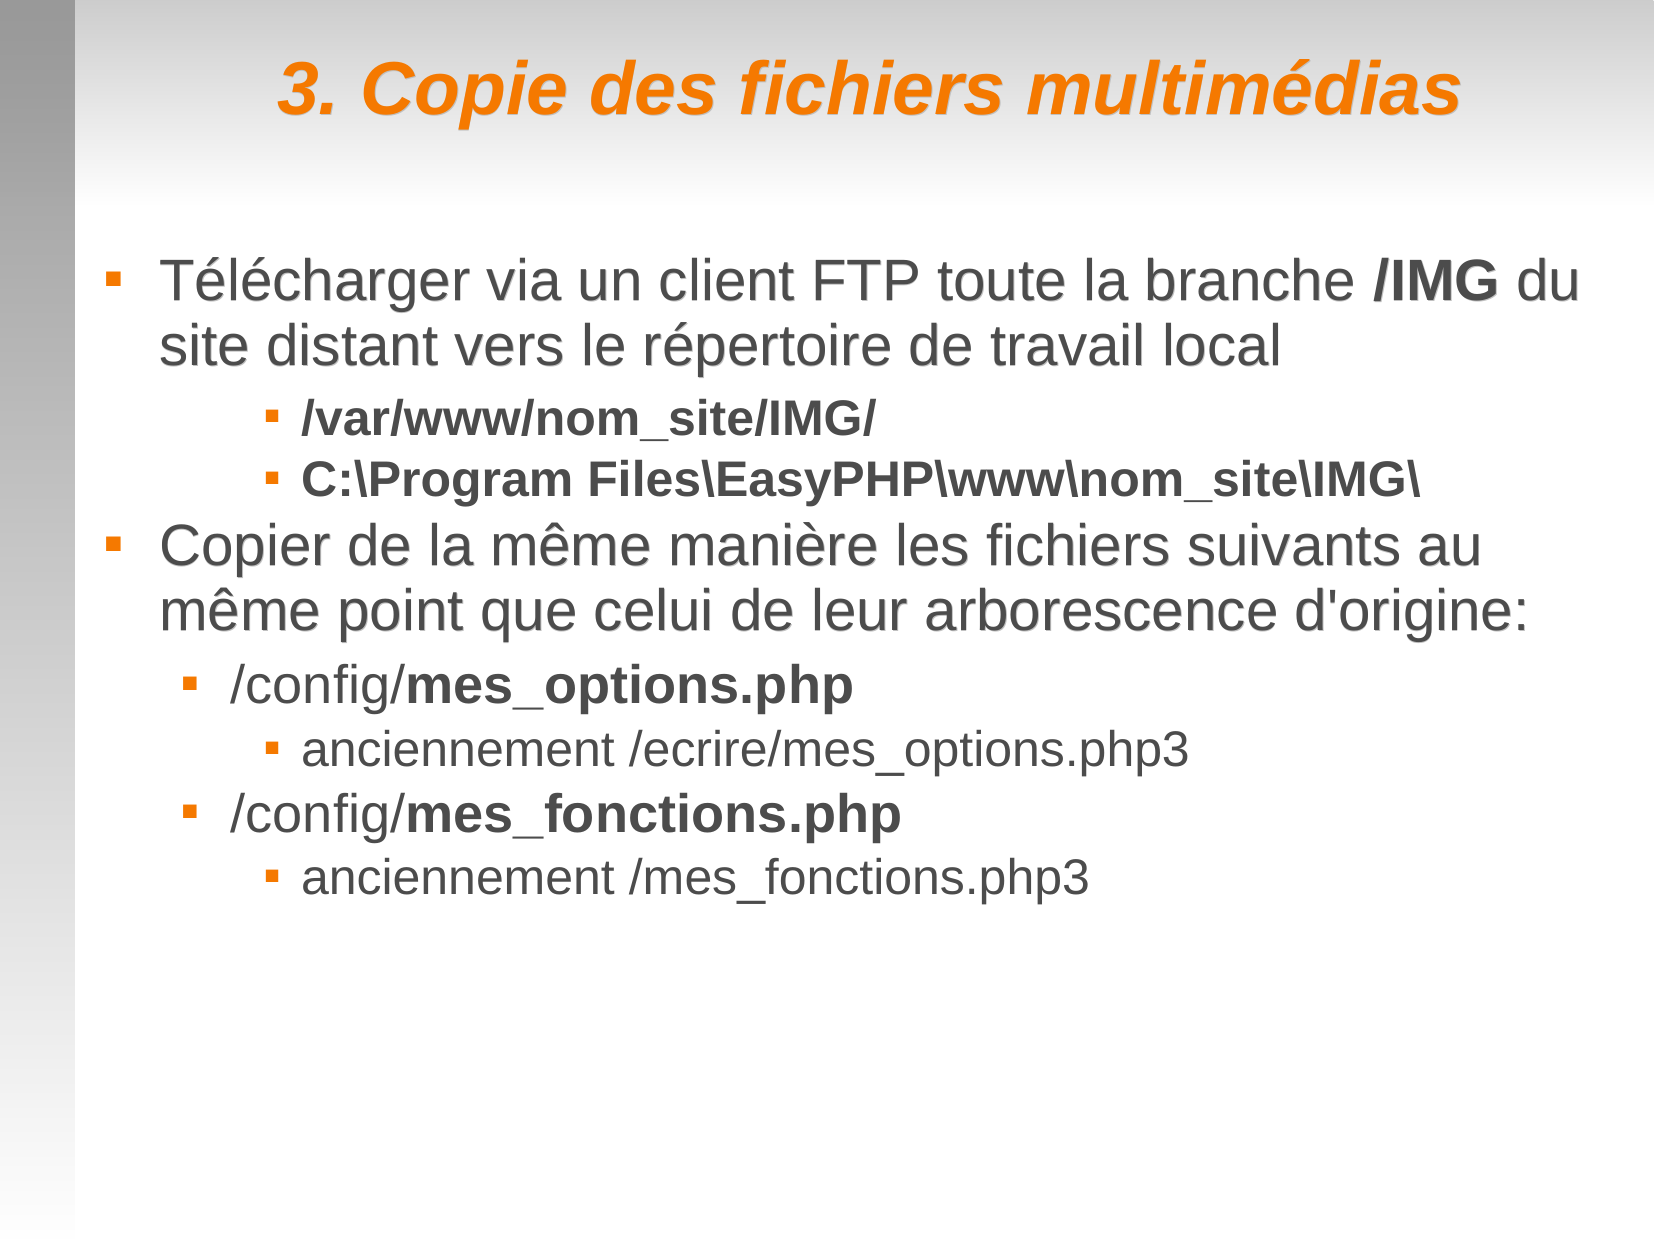

# 3. Copie des fichiers multimédias
Télécharger via un client FTP toute la branche /IMG du site distant vers le répertoire de travail local
/var/www/nom_site/IMG/
C:\Program Files\EasyPHP\www\nom_site\IMG\
Copier de la même manière les fichiers suivants au même point que celui de leur arborescence d'origine:
/config/mes_options.php
anciennement /ecrire/mes_options.php3
/config/mes_fonctions.php
anciennement /mes_fonctions.php3